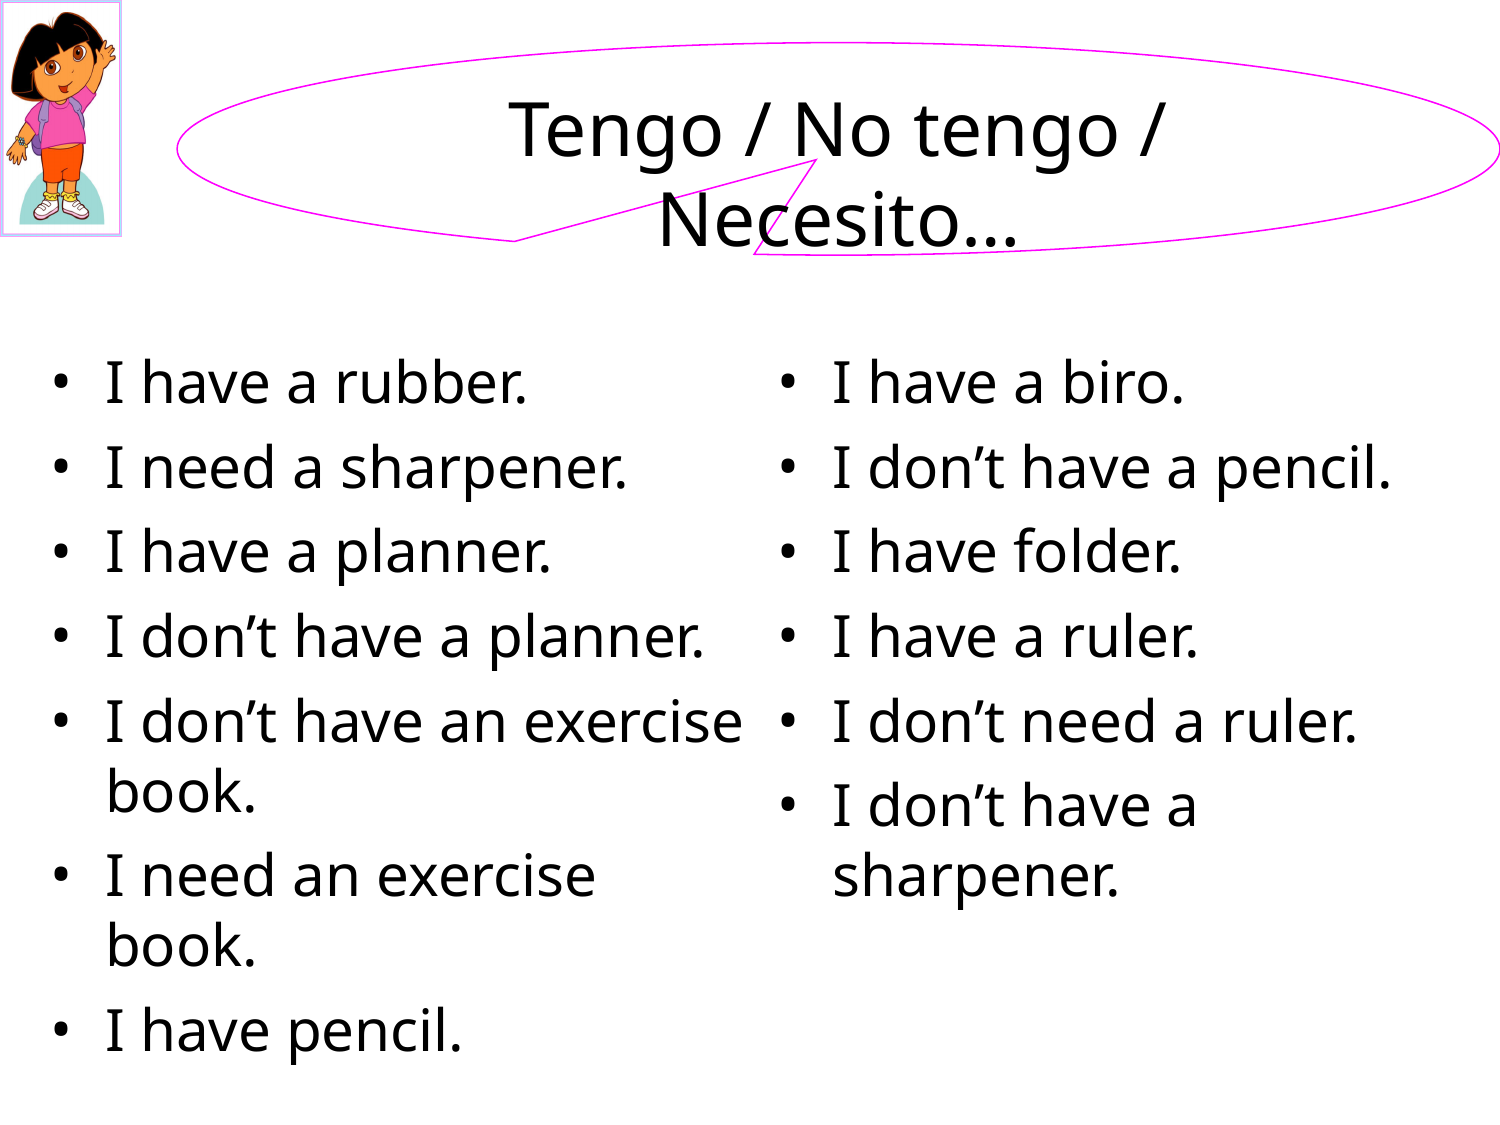

Tengo / No tengo / Necesito…
I have a rubber.
I need a sharpener.
I have a planner.
I don’t have a planner.
I don’t have an exercise book.
I need an exercise book.
I have pencil.
I have a biro.
I don’t have a pencil.
I have folder.
I have a ruler.
I don’t need a ruler.
I don’t have a sharpener.